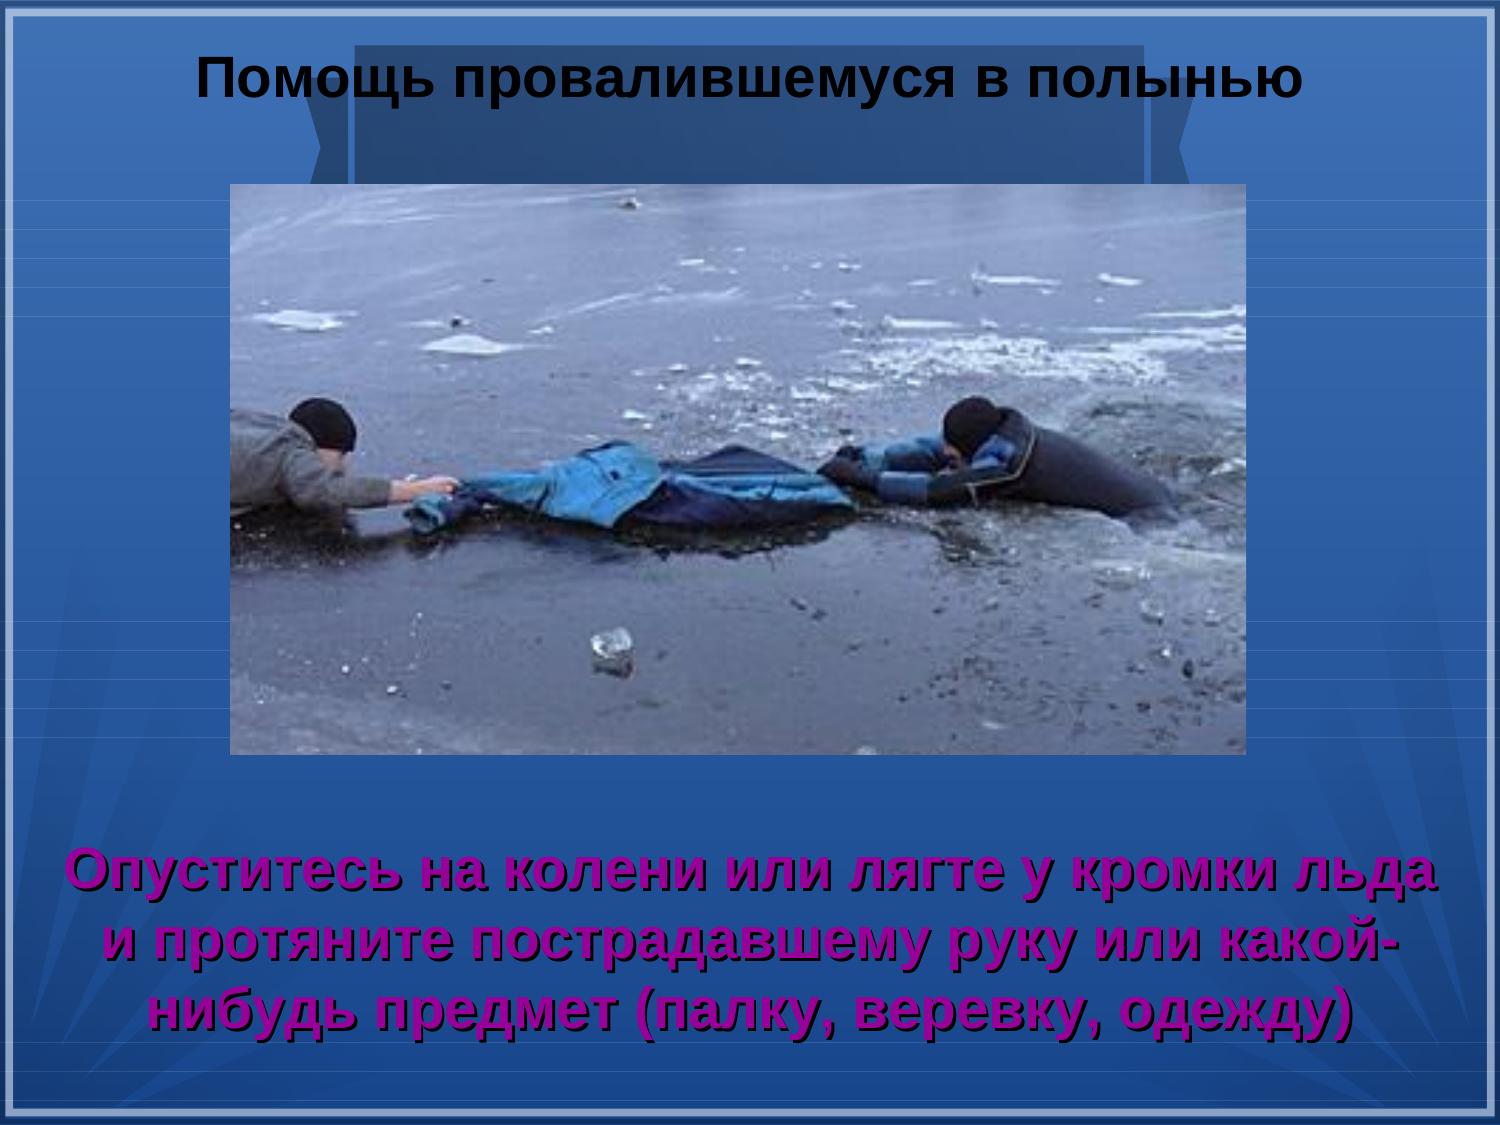

Помощь провалившемуся в полынью
Опуститесь на колени или лягте у кромки льда и протяните пострадавшему руку или какой-нибудь предмет (палку, веревку, одежду)